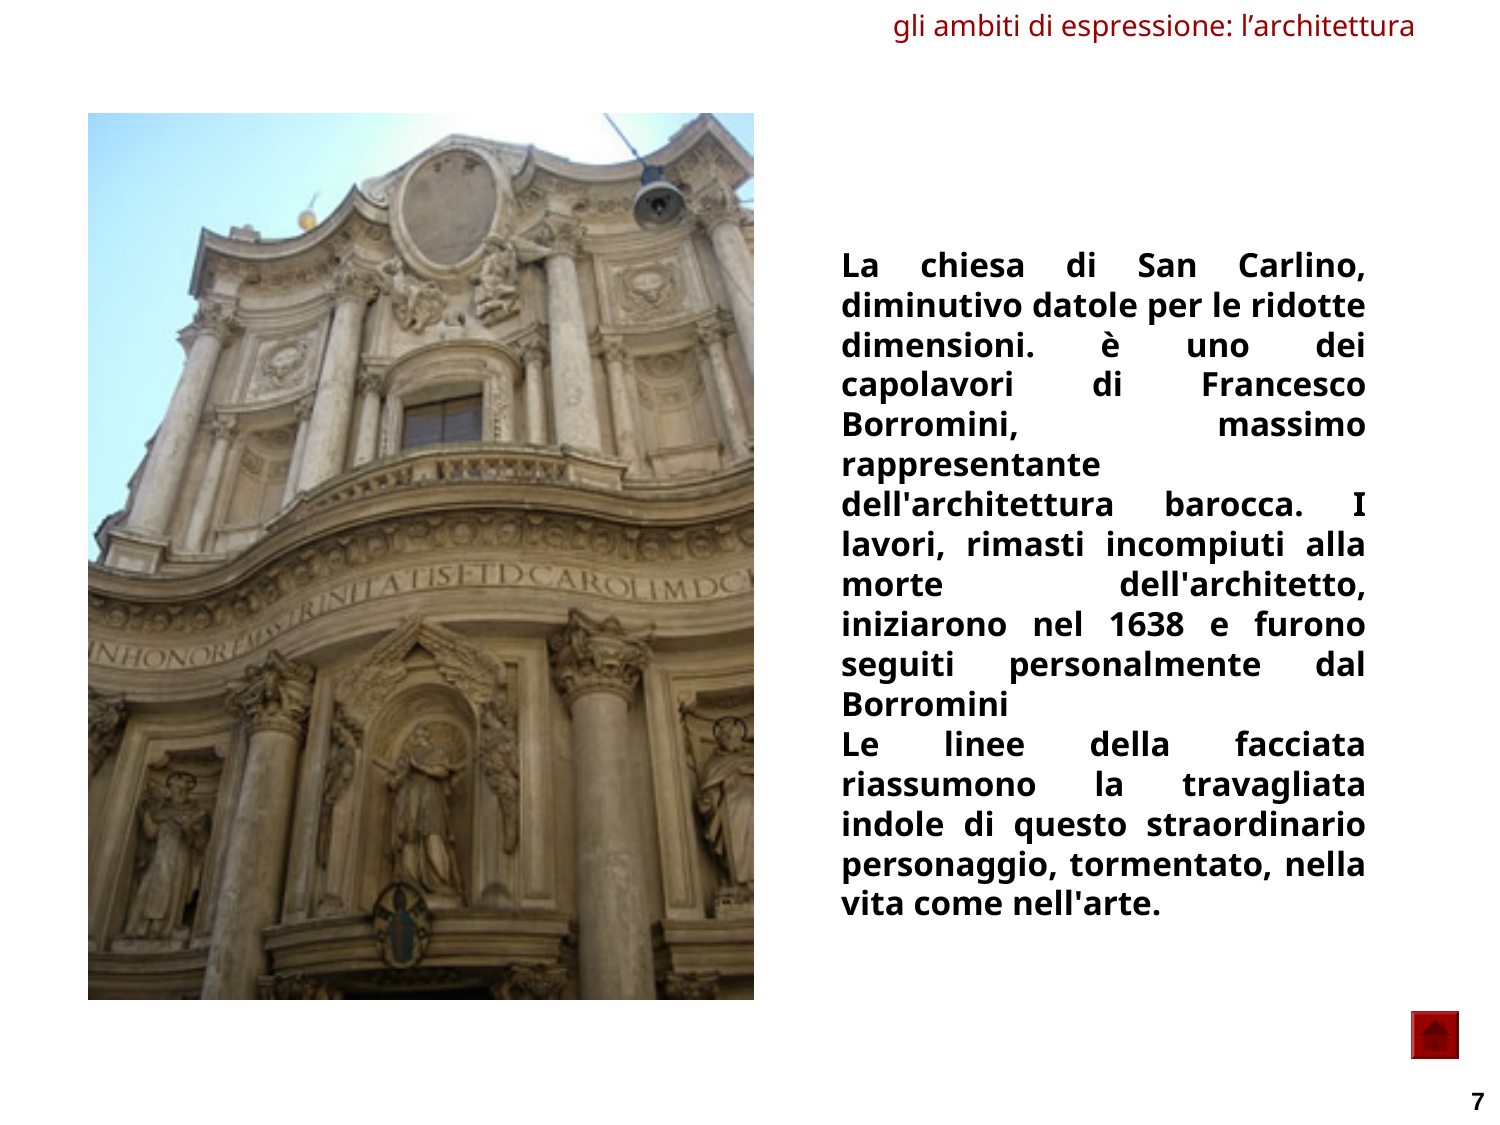

gli ambiti di espressione: l’architettura
La chiesa di San Carlino, diminutivo datole per le ridotte dimensioni. è uno dei capolavori di Francesco Borromini, massimo rappresentante dell'architettura barocca. I lavori, rimasti incompiuti alla morte dell'architetto, iniziarono nel 1638 e furono seguiti personalmente dal Borromini
Le linee della facciata riassumono la travagliata indole di questo straordinario personaggio, tormentato, nella vita come nell'arte.